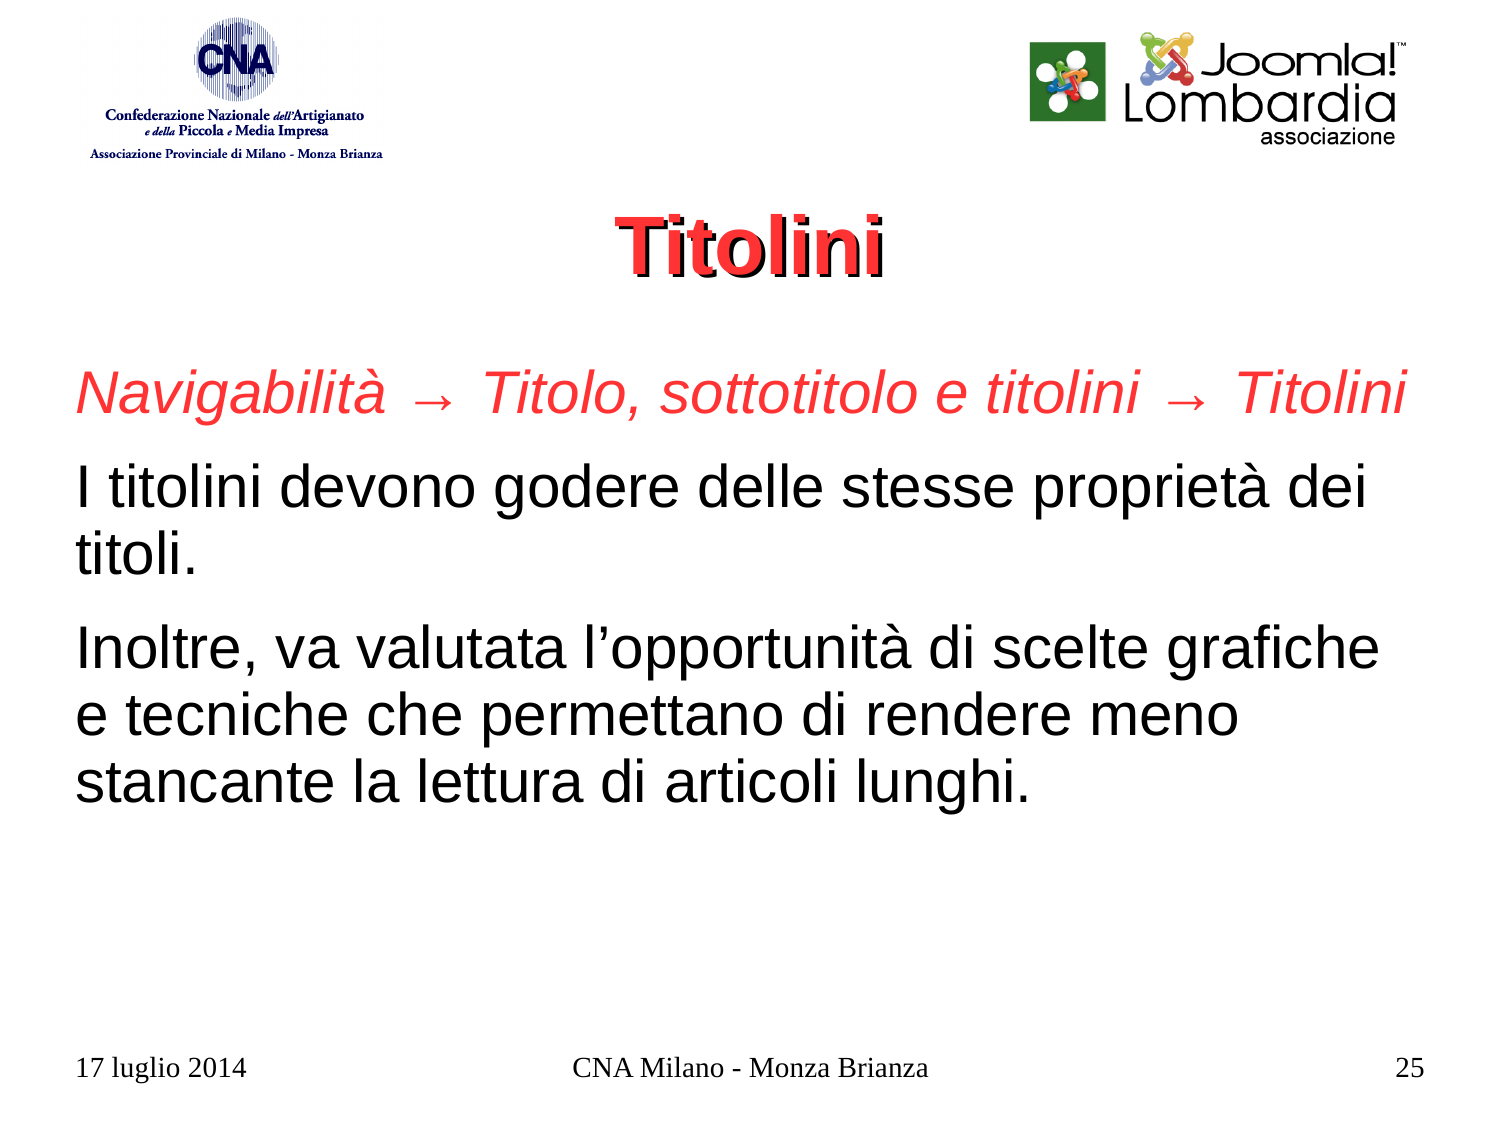

# Titolini
Navigabilità → Titolo, sottotitolo e titolini → Titolini
I titolini devono godere delle stesse proprietà dei titoli.
Inoltre, va valutata l’opportunità di scelte grafiche e tecniche che permettano di rendere meno stancante la lettura di articoli lunghi.
17 luglio 2014
CNA Milano - Monza Brianza
25